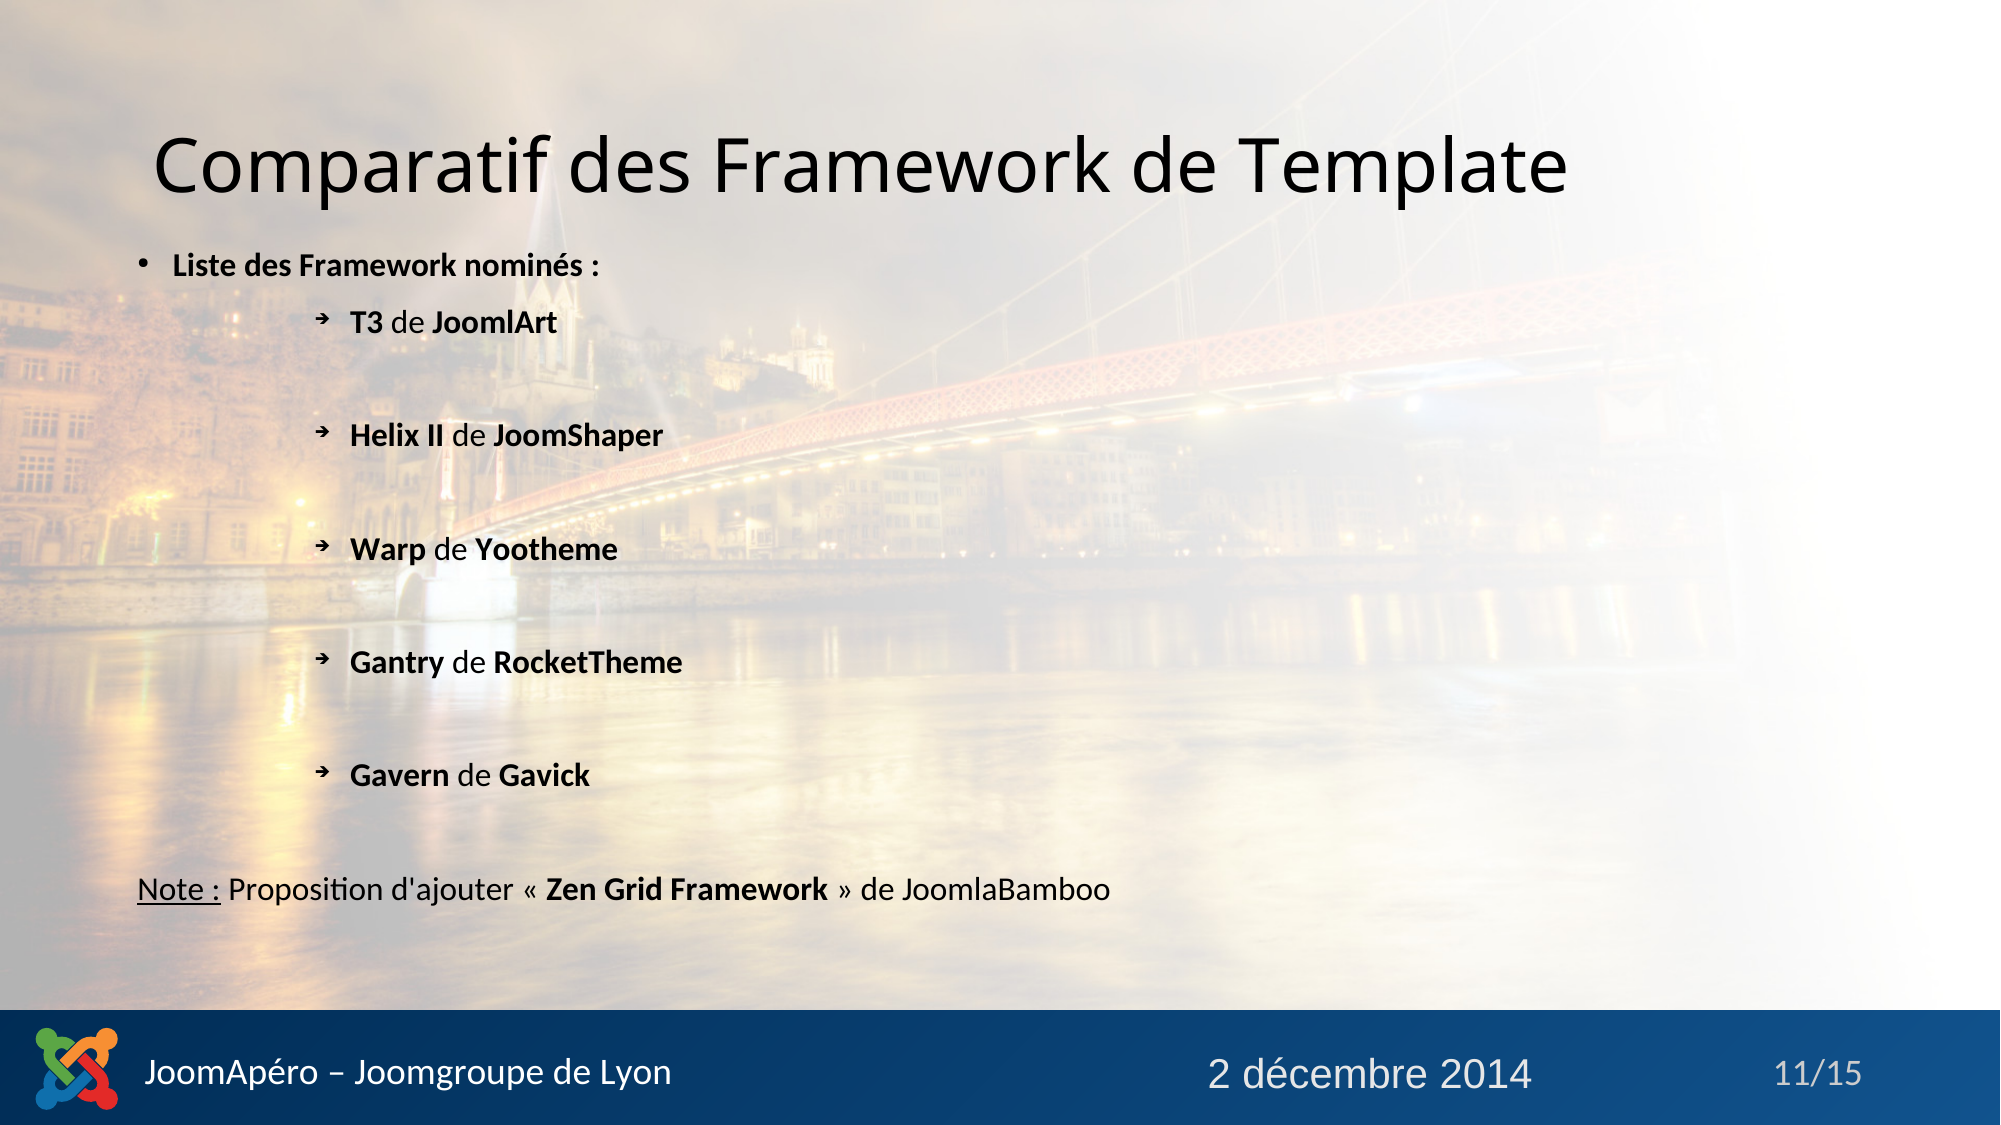

# Comparatif des Framework de Template
Liste des Framework nominés :
T3 de JoomlArt
Helix II de JoomShaper
Warp de Yootheme
Gantry de RocketTheme
Gavern de Gavick
Note : Proposition d'ajouter « Zen Grid Framework » de JoomlaBamboo
11